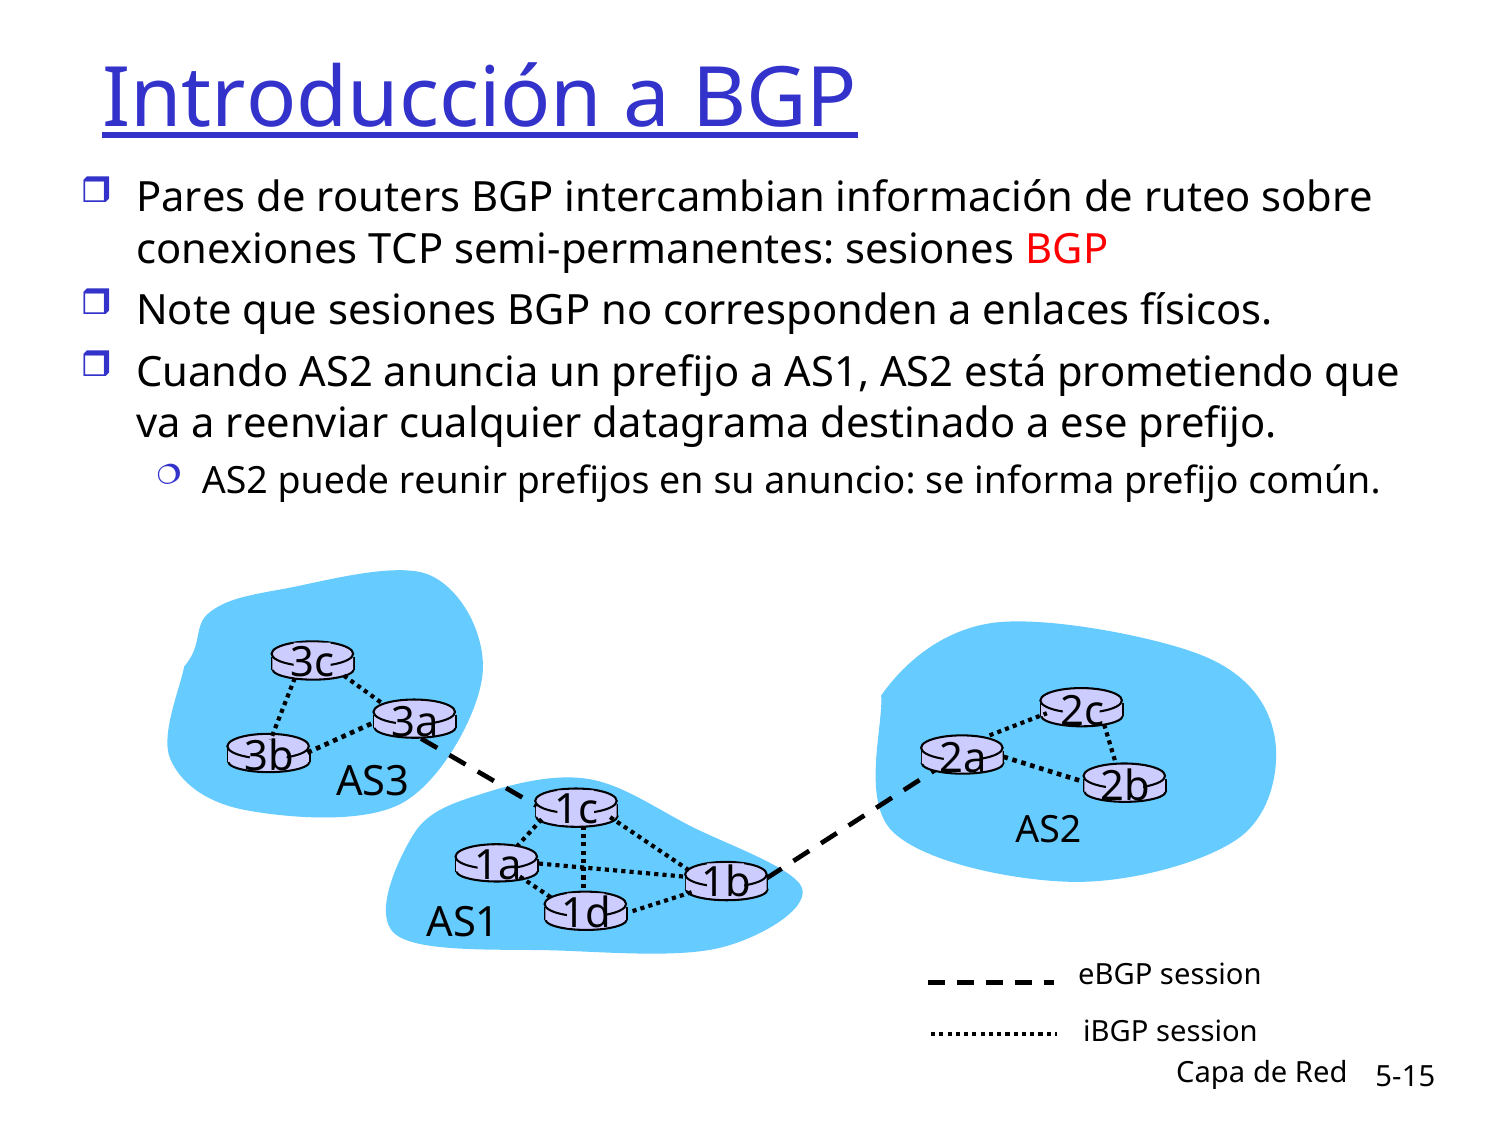

# Introducción a BGP
Pares de routers BGP intercambian información de ruteo sobre conexiones TCP semi-permanentes: sesiones BGP
Note que sesiones BGP no corresponden a enlaces físicos.
Cuando AS2 anuncia un prefijo a AS1, AS2 está prometiendo que va a reenviar cualquier datagrama destinado a ese prefijo.
AS2 puede reunir prefijos en su anuncio: se informa prefijo común.
3c
2c
3a
3b
2a
AS3
2b
1c
AS2
1a
1b
1d
AS1
eBGP session
iBGP session